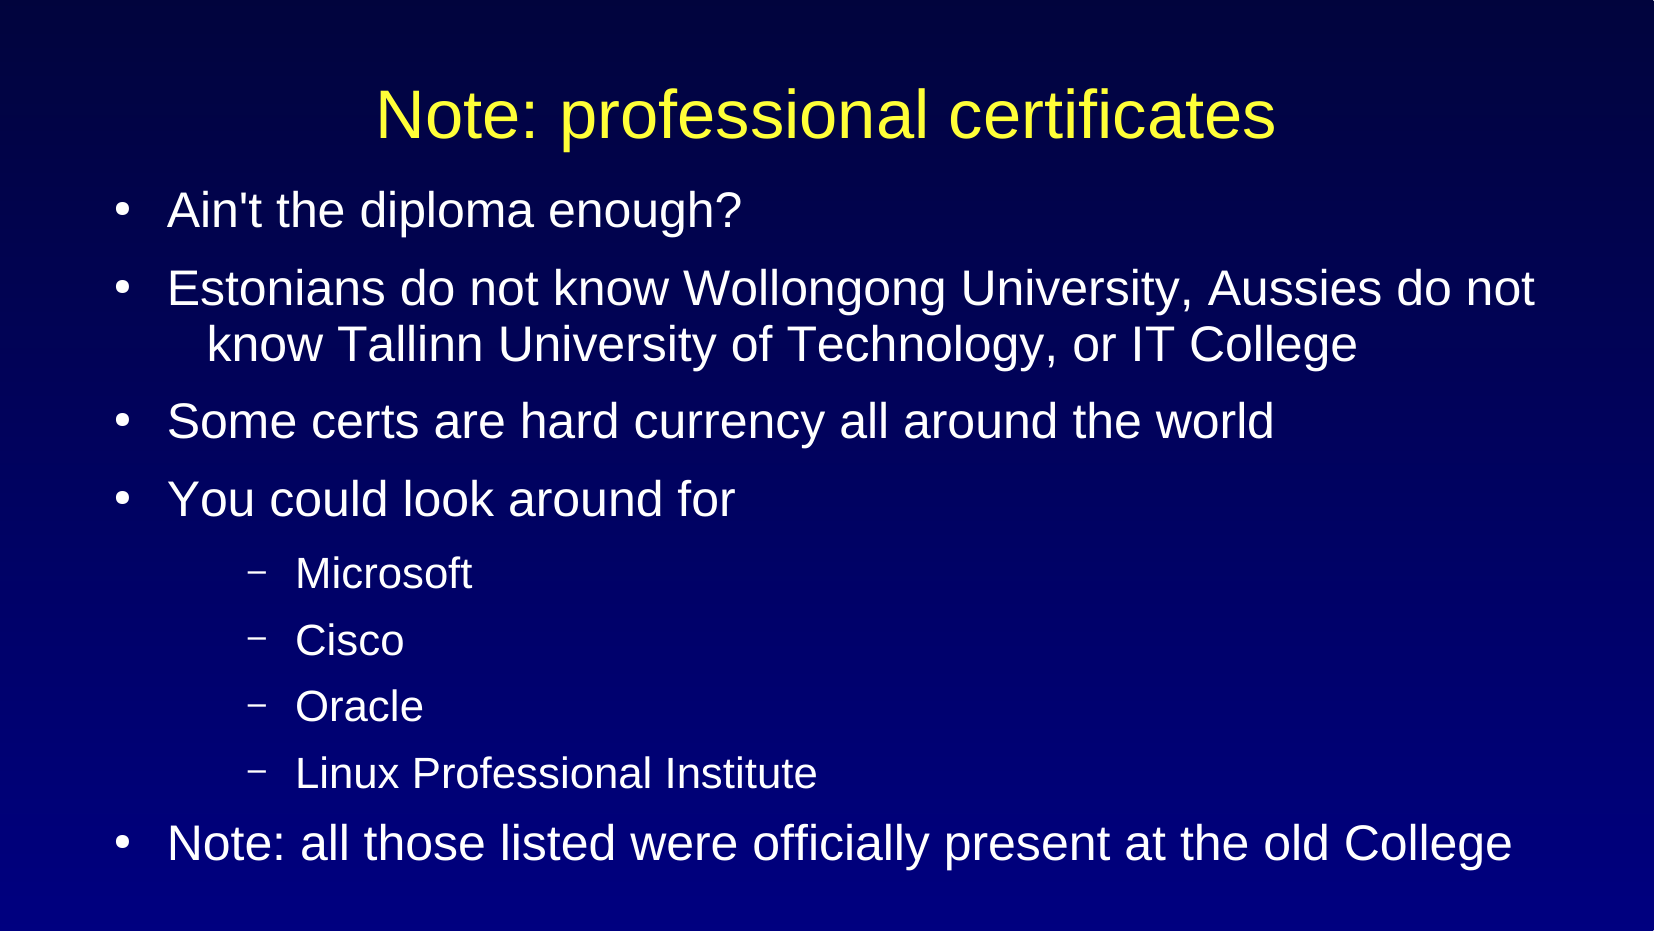

# Note: professional certificates
Ain't the diploma enough?
Estonians do not know Wollongong University, Aussies do not know Tallinn University of Technology, or IT College
Some certs are hard currency all around the world
You could look around for
Microsoft
Cisco
Oracle
Linux Professional Institute
Note: all those listed were officially present at the old College